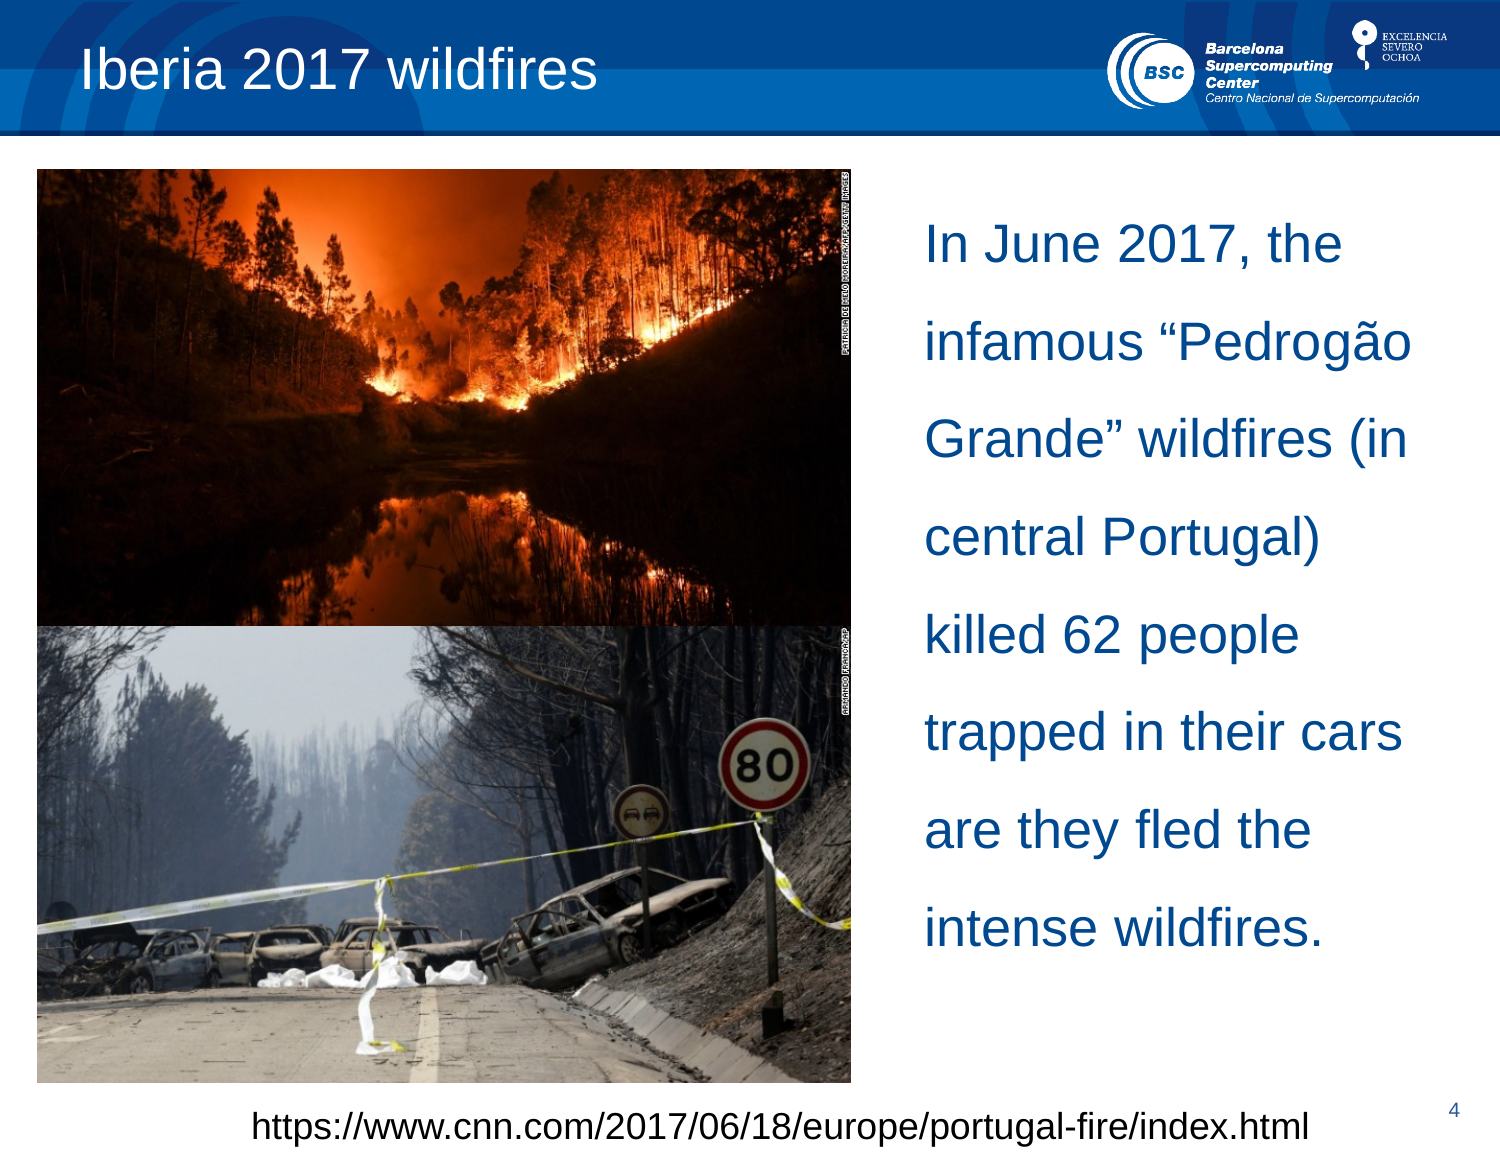

Iberia 2017 wildfires
# In June 2017, the infamous “Pedrogão Grande” wildfires (in central Portugal) killed 62 people trapped in their cars are they fled the intense wildfires.
https://www.cnn.com/2017/06/18/europe/portugal-fire/index.html